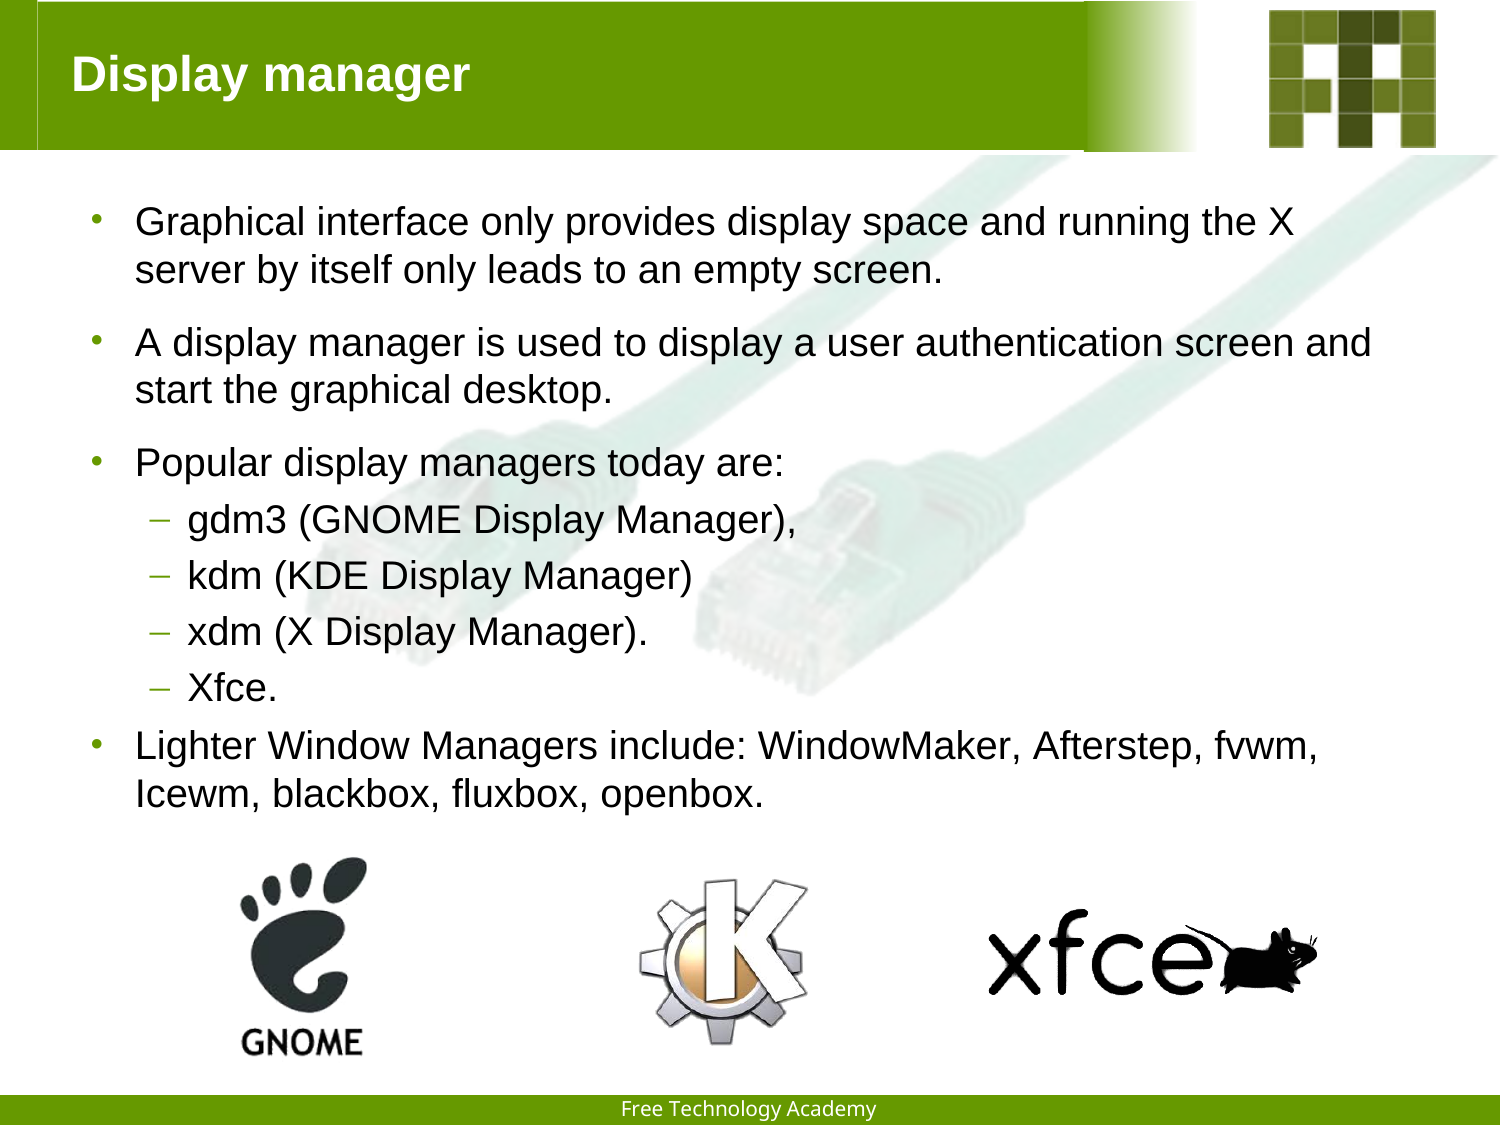

Display manager
# Graphical interface only provides display space and running the X server by itself only leads to an empty screen.
A display manager is used to display a user authentication screen and start the graphical desktop.
Popular display managers today are:
gdm3 (GNOME Display Manager),
kdm (KDE Display Manager)
xdm (X Display Manager).
Xfce.
Lighter Window Managers include: WindowMaker, Afterstep, fvwm, Icewm, blackbox, fluxbox, openbox.